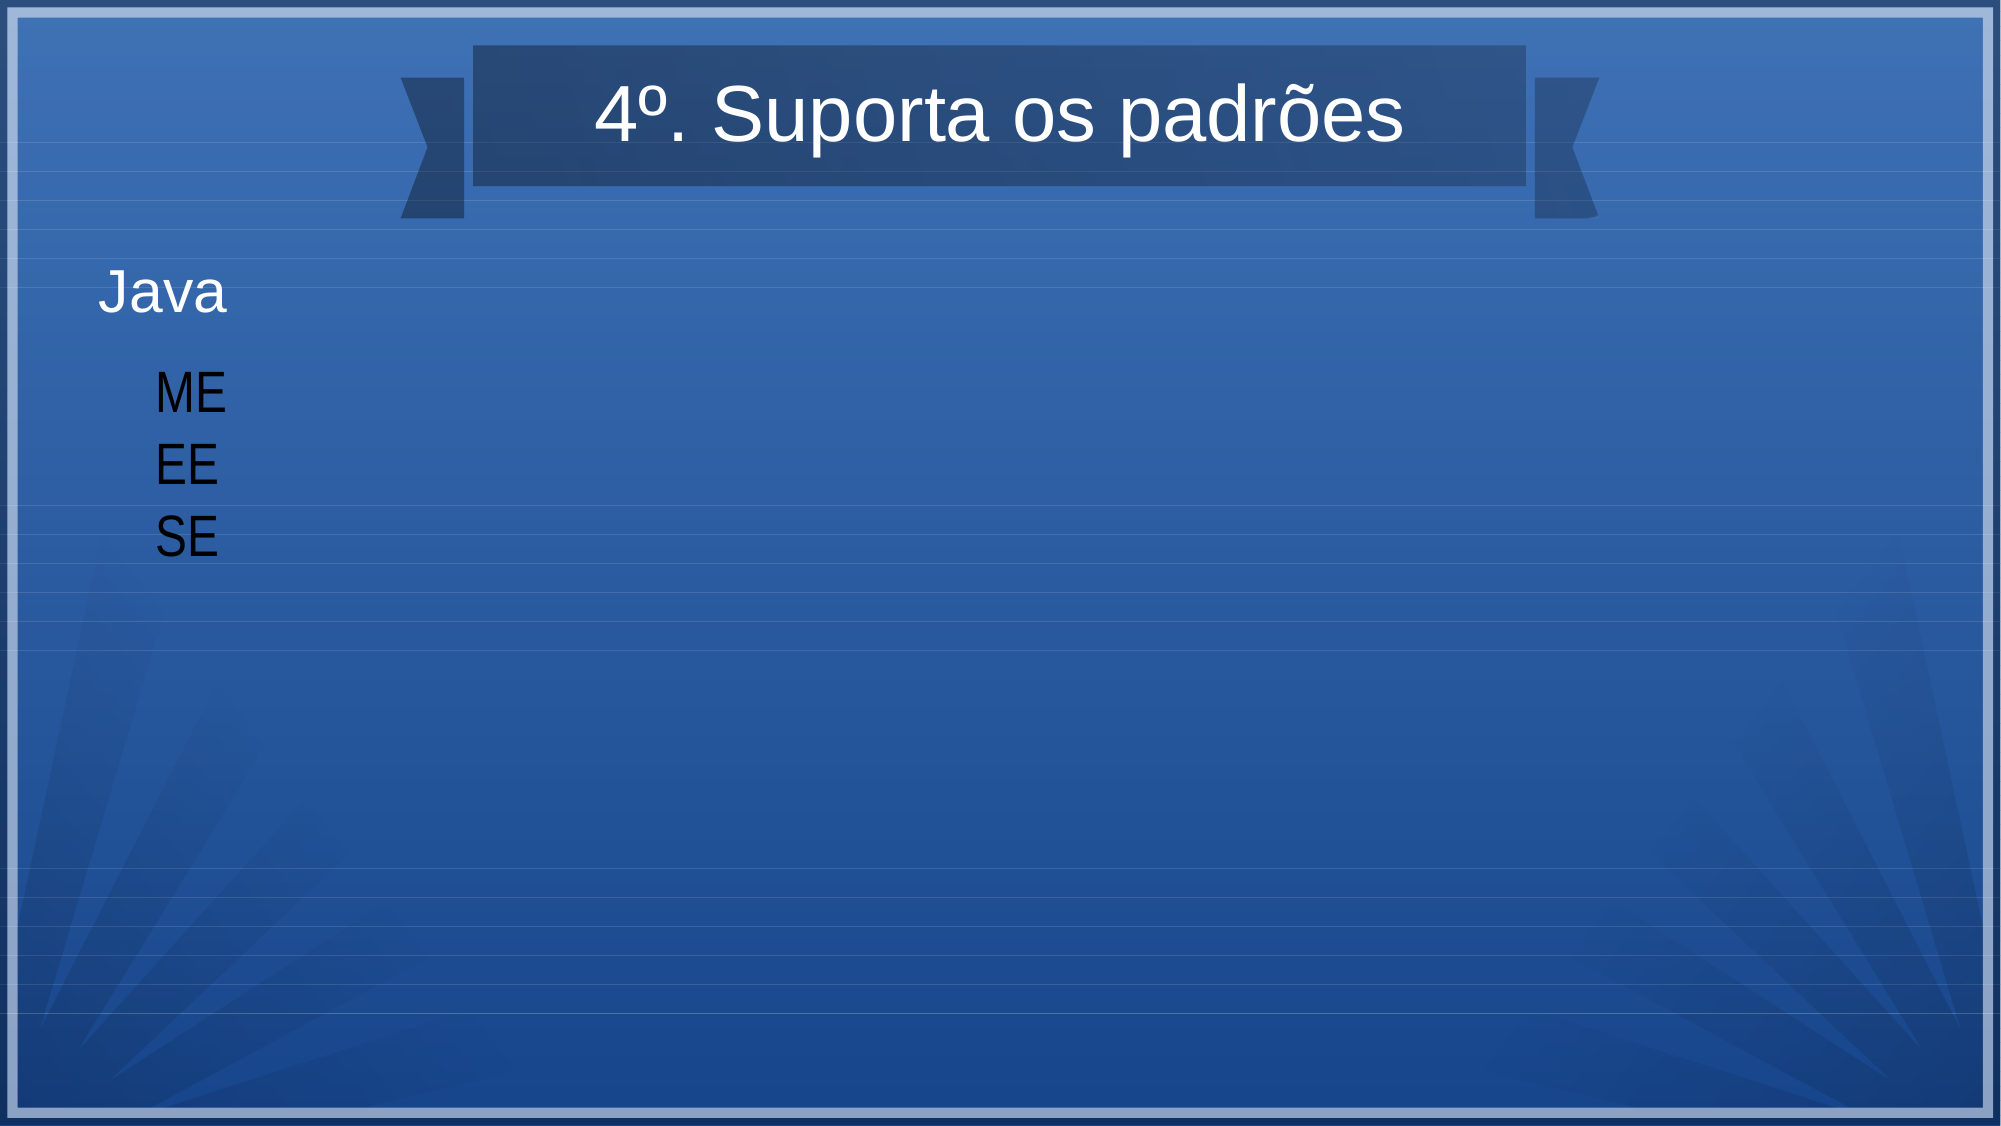

# 4º. Suporta os padrões
Java
ME
EE
SE